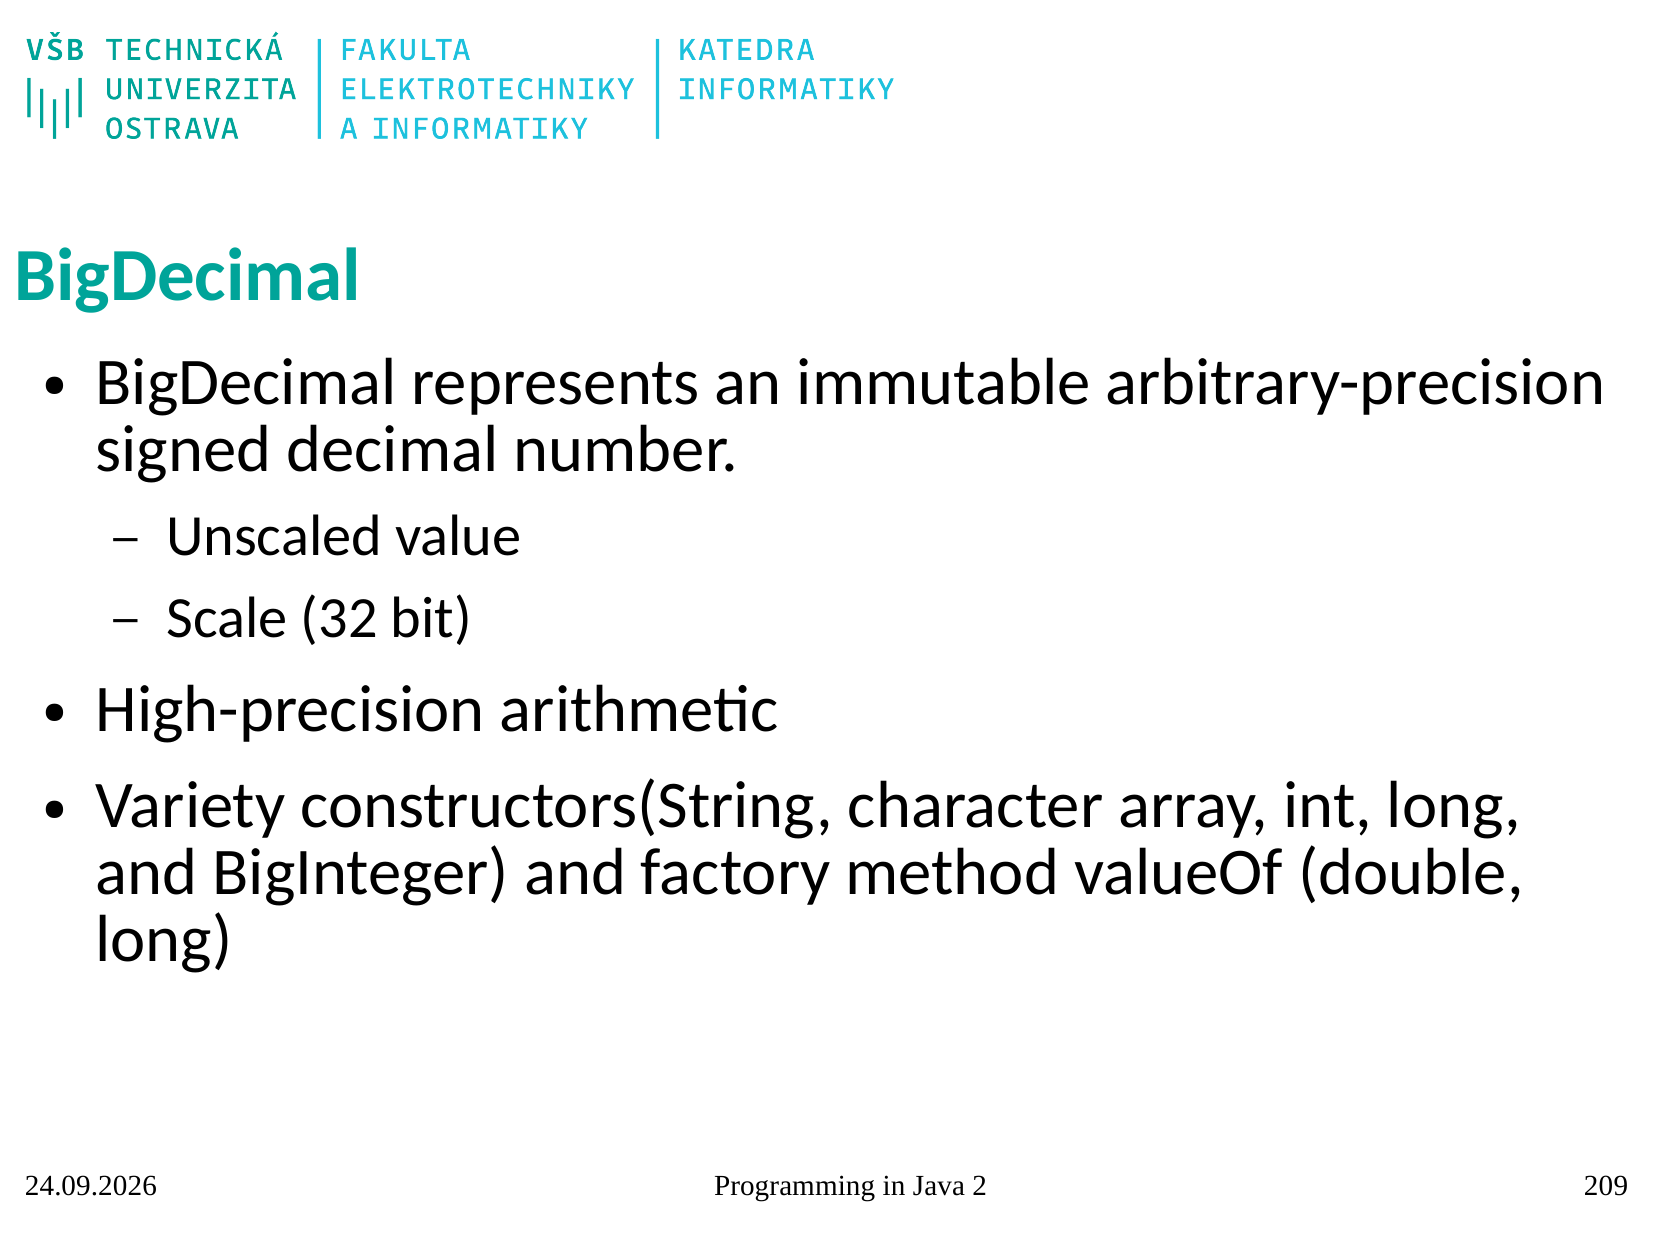

# BigDecimal
BigDecimal represents an immutable arbitrary-precision signed decimal number.
Unscaled value
Scale (32 bit)
High-precision arithmetic
Variety constructors(String, character array, int, long, and BigInteger) and factory method valueOf (double, long)
Programming in Java 2
209